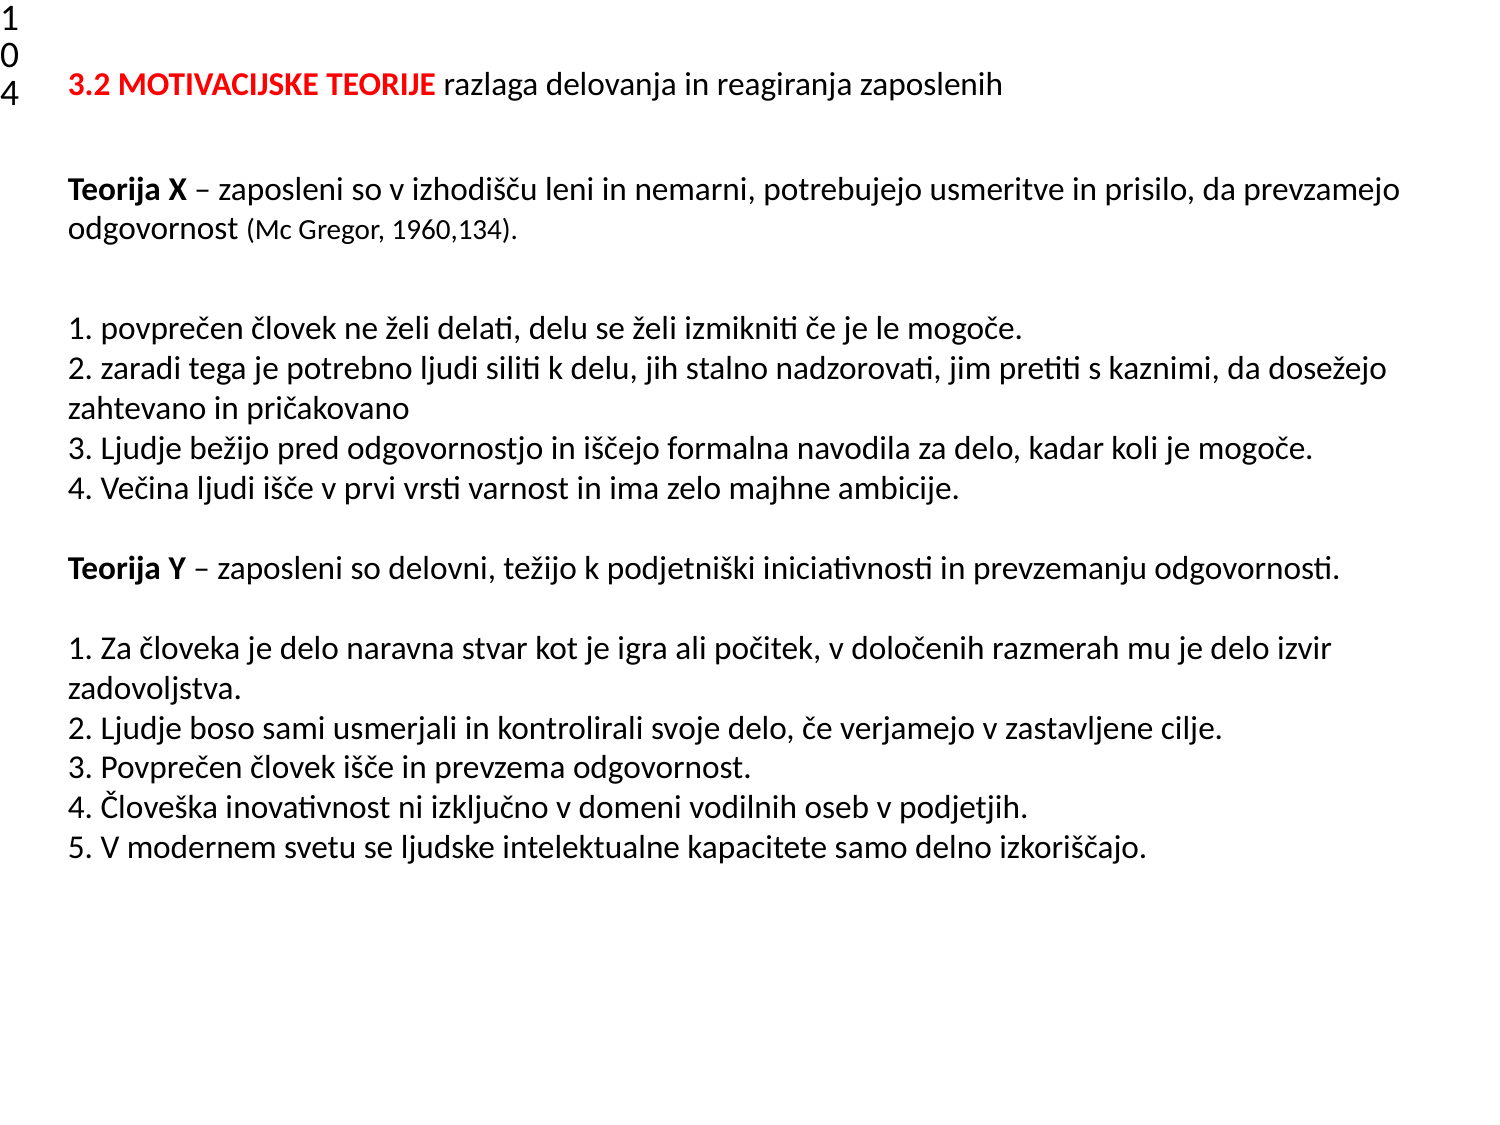

3.2 MOTIVACIJSKE TEORIJE razlaga delovanja in reagiranja zaposlenih
Teorija X – zaposleni so v izhodišču leni in nemarni, potrebujejo usmeritve in prisilo, da prevzamejo odgovornost (Mc Gregor, 1960,134).
1. povprečen človek ne želi delati, delu se želi izmikniti če je le mogoče.
2. zaradi tega je potrebno ljudi siliti k delu, jih stalno nadzorovati, jim pretiti s kaznimi, da dosežejo zahtevano in pričakovano
3. Ljudje bežijo pred odgovornostjo in iščejo formalna navodila za delo, kadar koli je mogoče.
4. Večina ljudi išče v prvi vrsti varnost in ima zelo majhne ambicije.
Teorija Y – zaposleni so delovni, težijo k podjetniški iniciativnosti in prevzemanju odgovornosti.
1. Za človeka je delo naravna stvar kot je igra ali počitek, v določenih razmerah mu je delo izvir zadovoljstva.
2. Ljudje boso sami usmerjali in kontrolirali svoje delo, če verjamejo v zastavljene cilje.
3. Povprečen človek išče in prevzema odgovornost.
4. Človeška inovativnost ni izključno v domeni vodilnih oseb v podjetjih.
5. V modernem svetu se ljudske intelektualne kapacitete samo delno izkoriščajo.